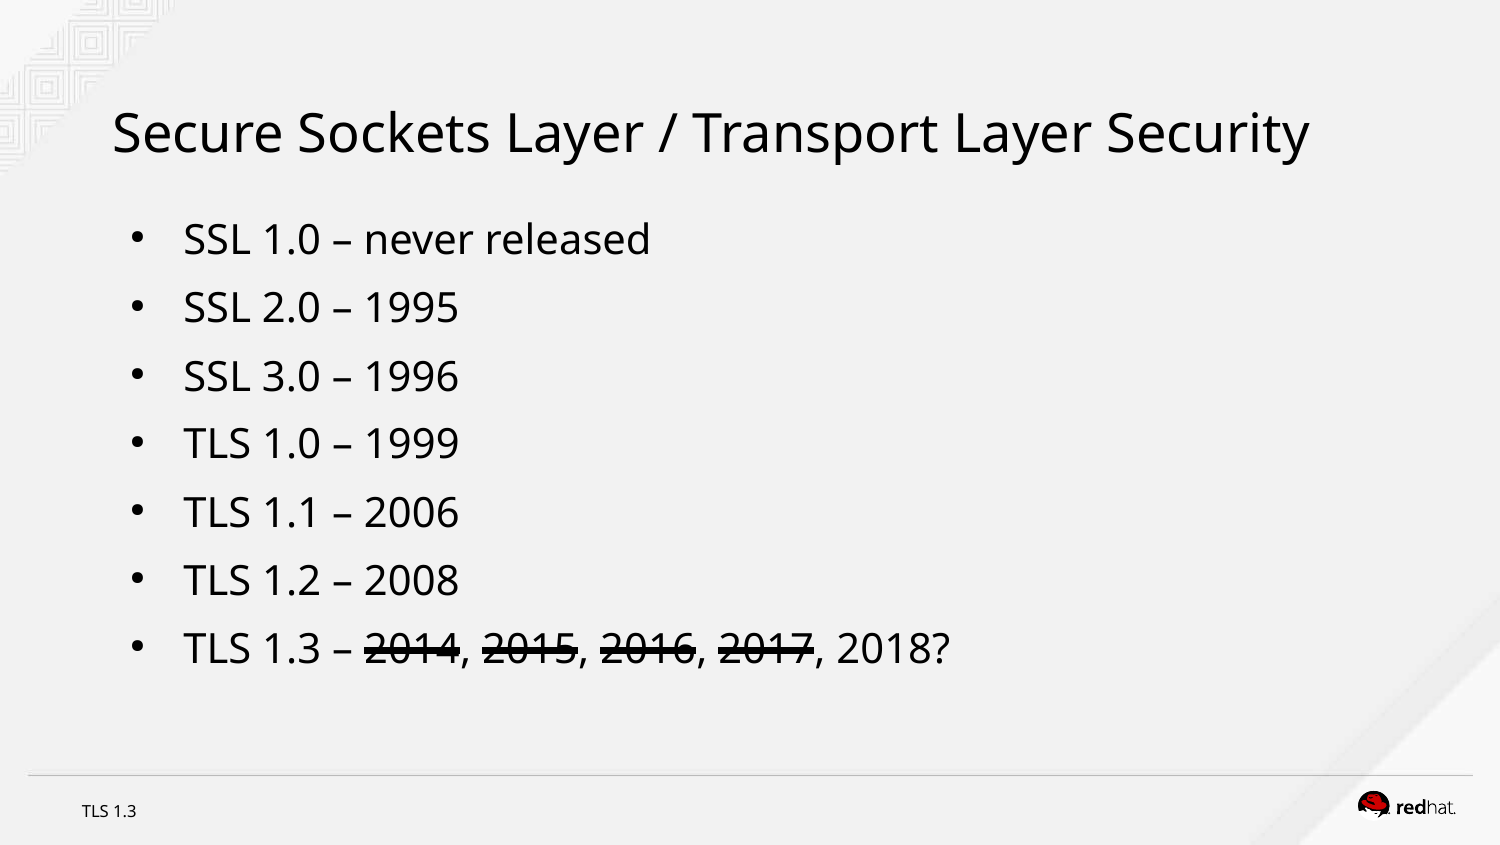

# Secure Sockets Layer / Transport Layer Security
SSL 1.0 – never released
SSL 2.0 – 1995
SSL 3.0 – 1996
TLS 1.0 – 1999
TLS 1.1 – 2006
TLS 1.2 – 2008
TLS 1.3 – 2014, 2015, 2016, 2017, 2018?
TLS 1.3